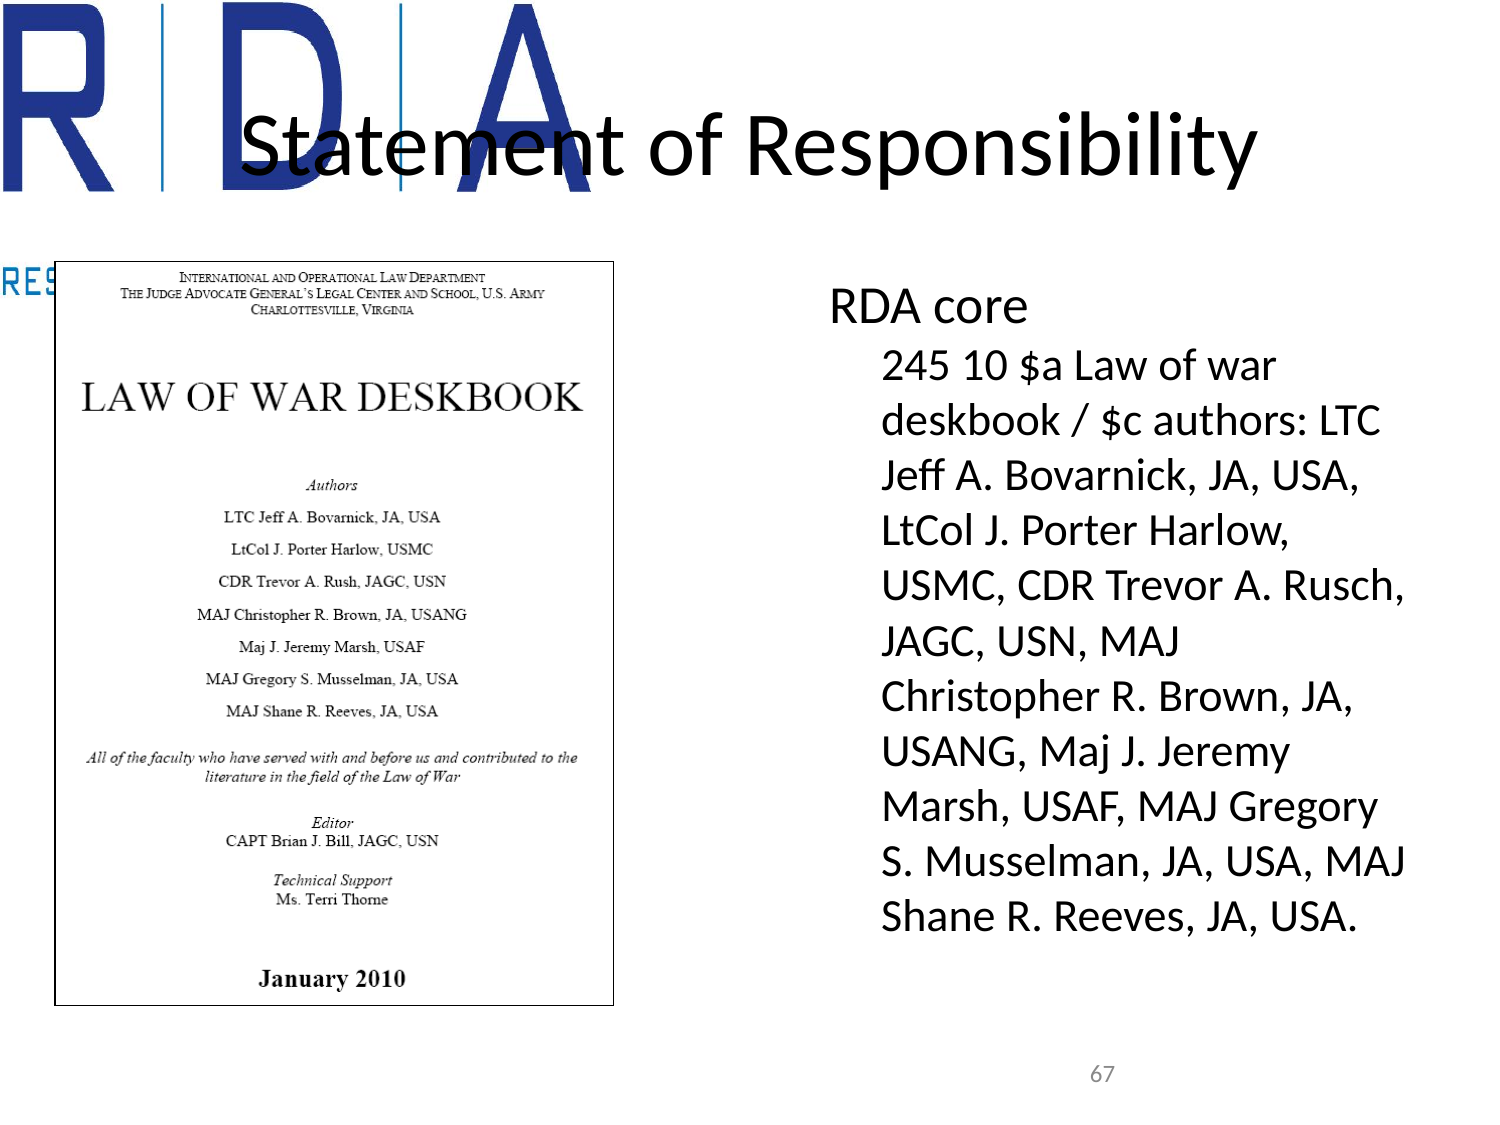

# Statement of Responsibility
RDA core
245 10 $a Law of war deskbook / $c authors: LTC Jeff A. Bovarnick, JA, USA, LtCol J. Porter Harlow, USMC, CDR Trevor A. Rusch, JAGC, USN, MAJ Christopher R. Brown, JA, USANG, Maj J. Jeremy Marsh, USAF, MAJ Gregory S. Musselman, JA, USA, MAJ Shane R. Reeves, JA, USA.
67